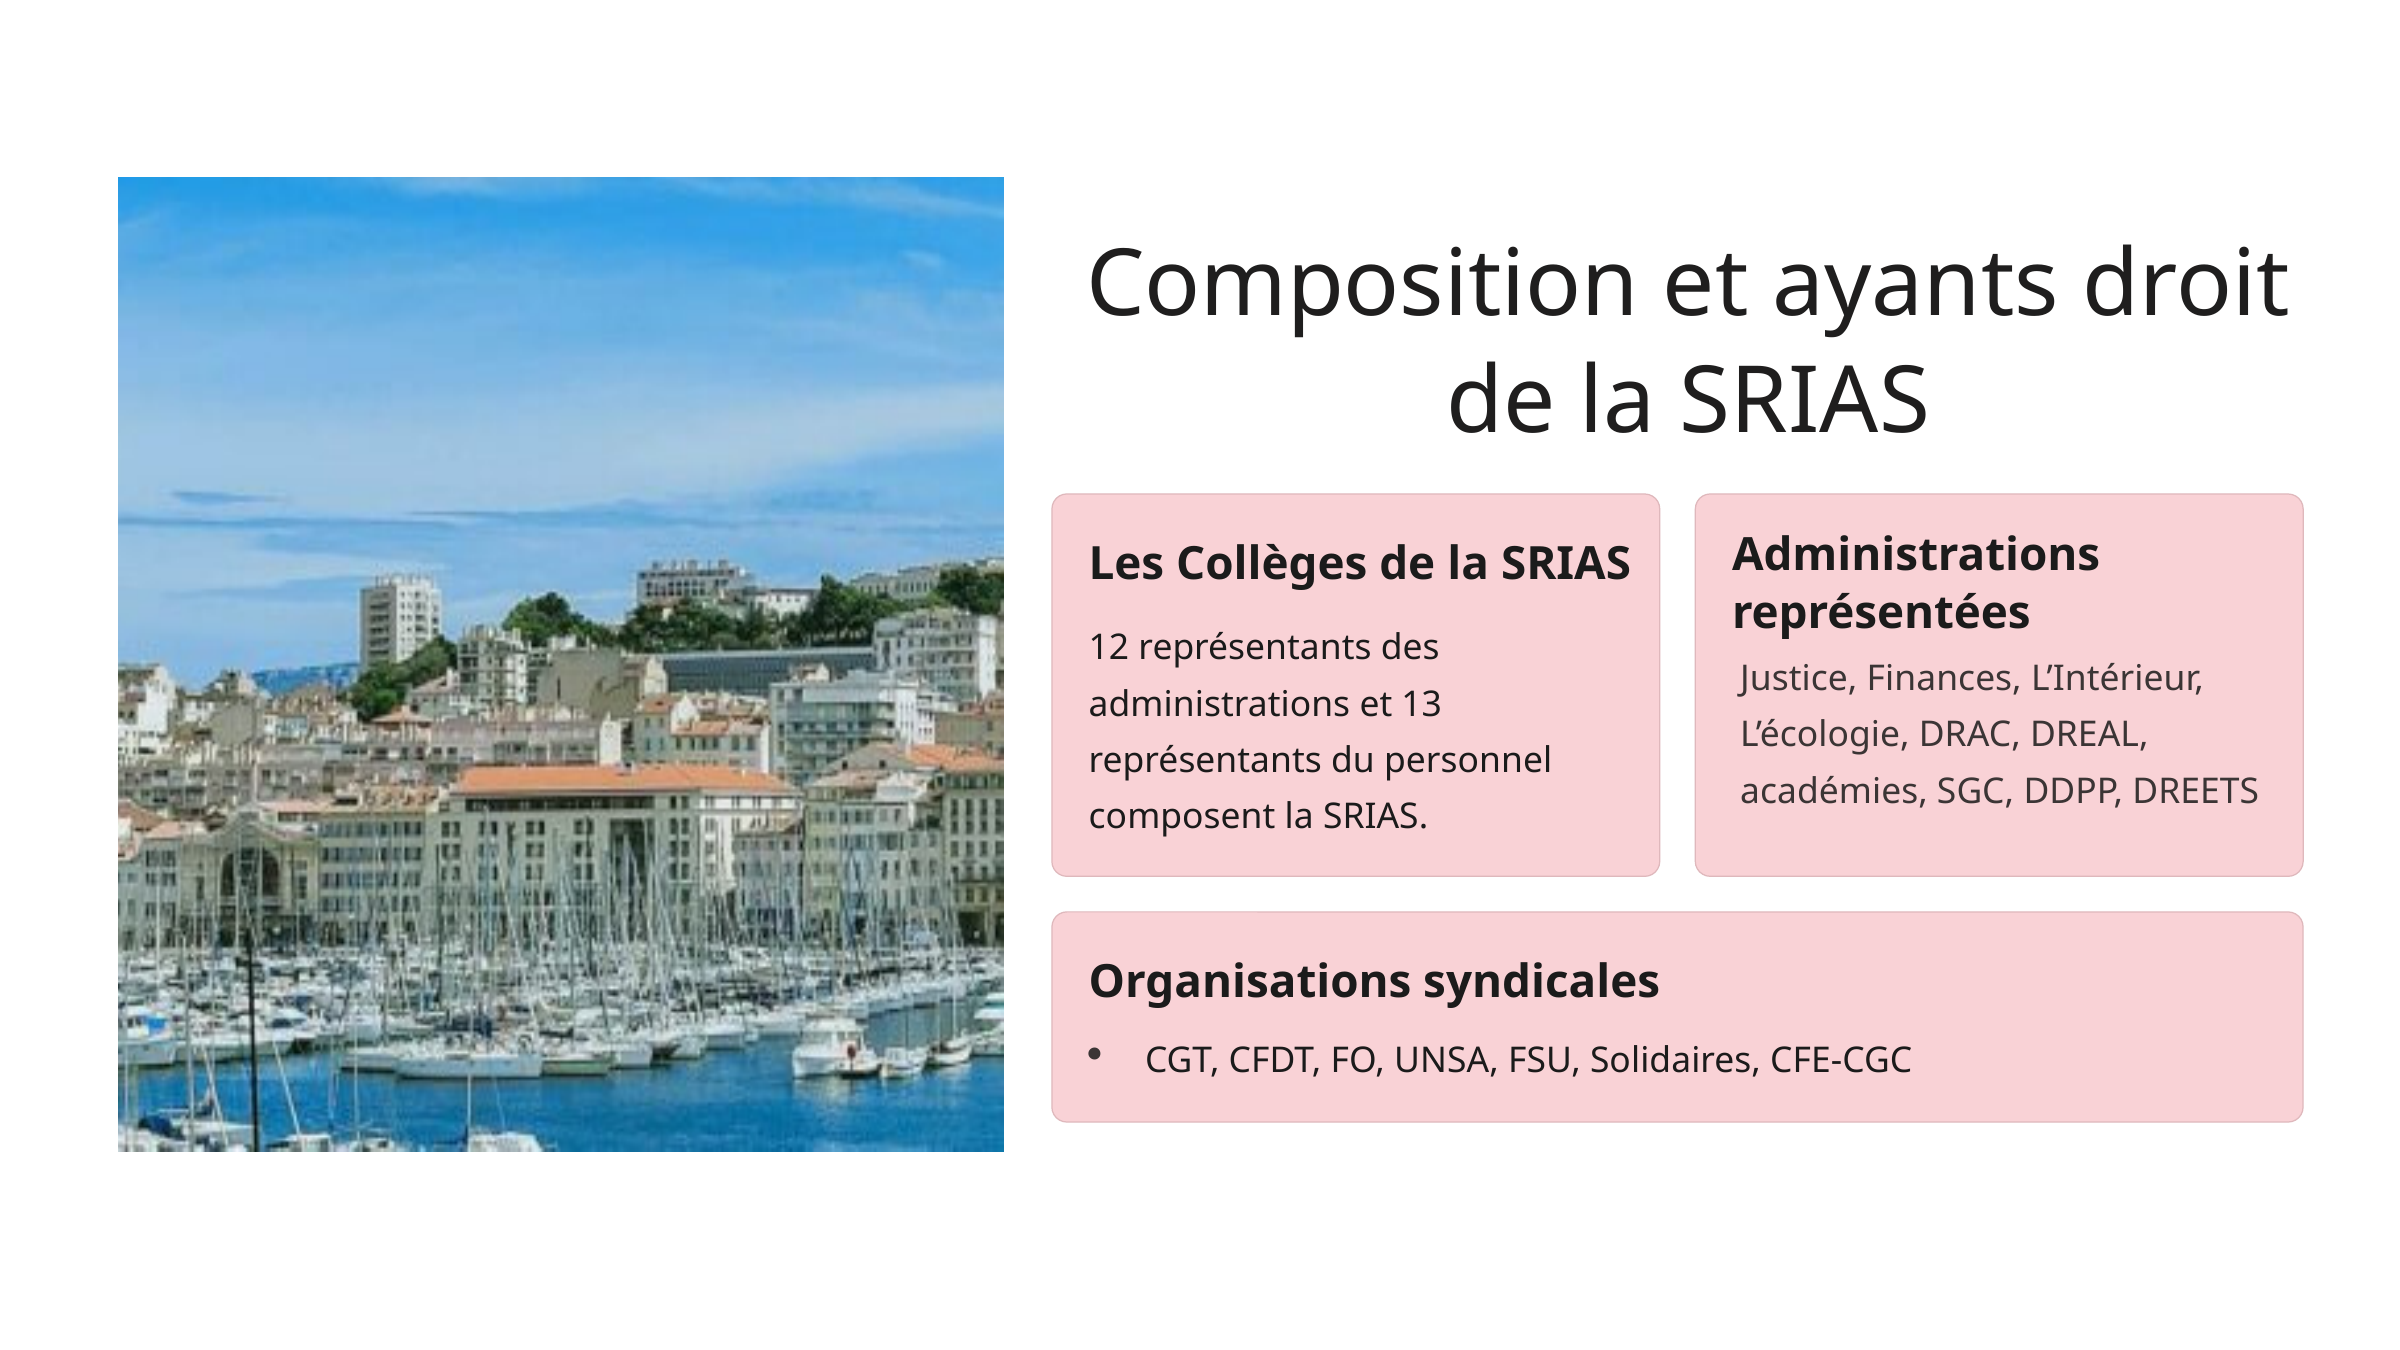

Composition et ayants droit de la SRIAS
Administrations représentées
Justice, Finances, L’Intérieur, L’écologie, DRAC, DREAL, académies, SGC, DDPP, DREETS
Les Collèges de la SRIAS
12 représentants des administrations et 13 représentants du personnel composent la SRIAS.
Organisations syndicales
CGT, CFDT, FO, UNSA, FSU, Solidaires, CFE-CGC